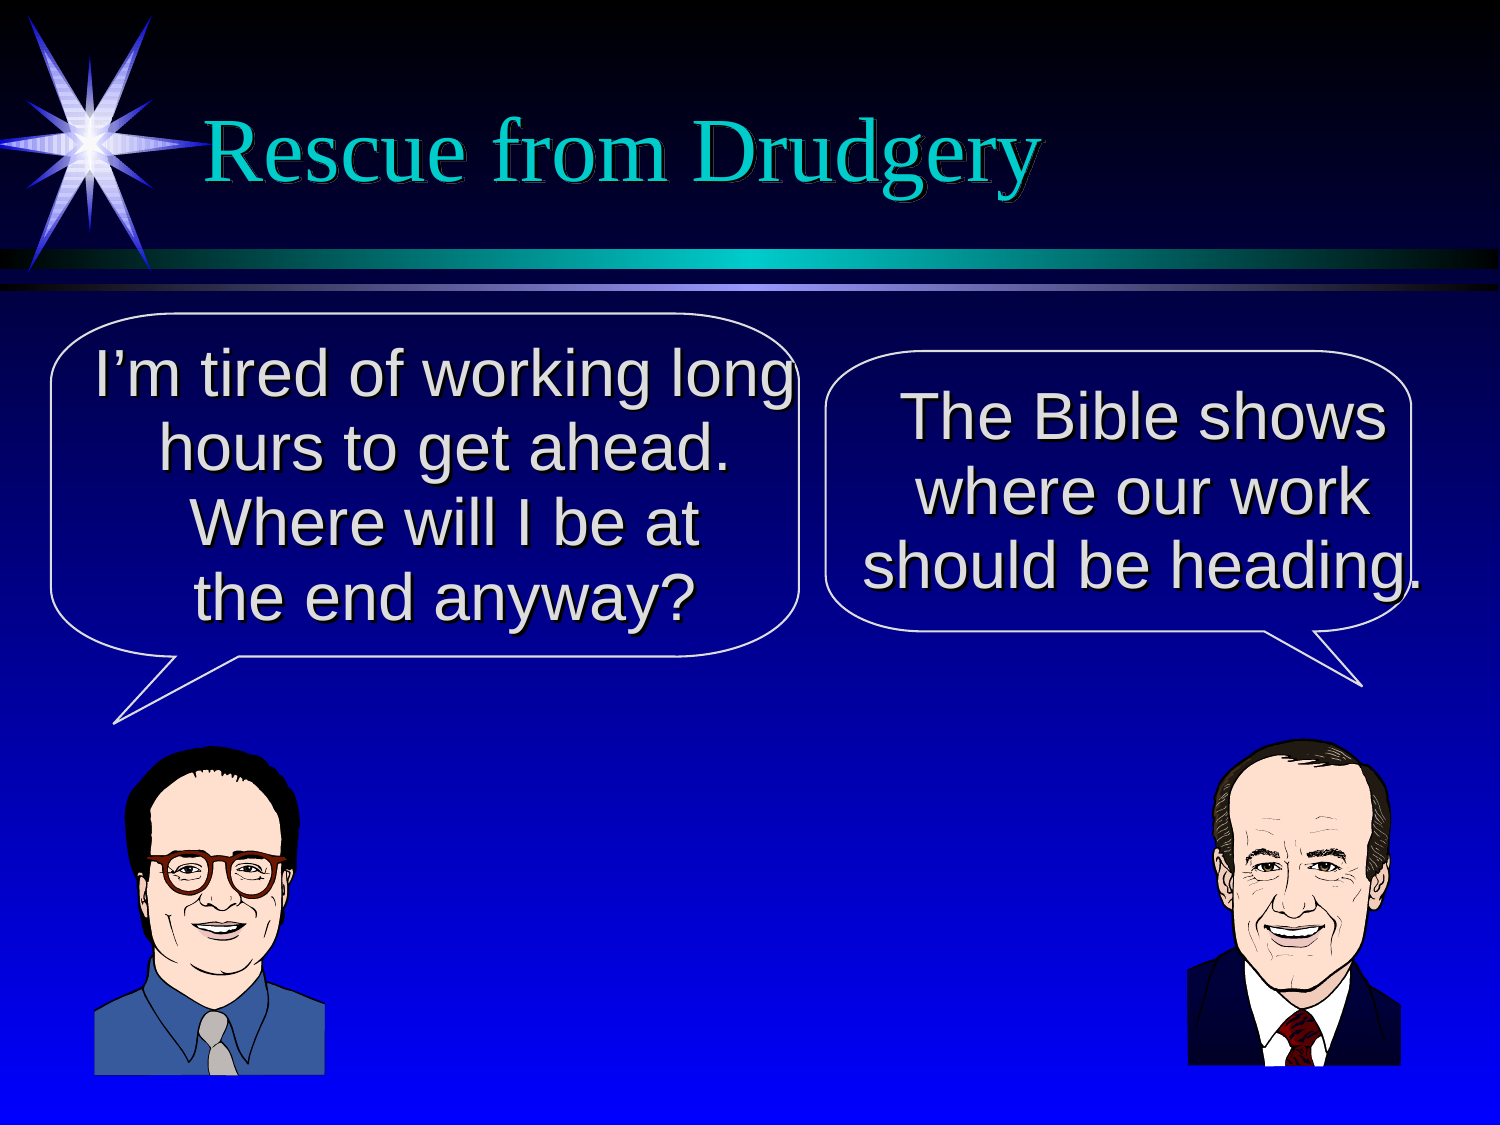

# Rescue from Drudgery
I’m tired of working long
hours to get ahead.
Where will I be at
the end anyway?
The Bible shows
where our work
should be heading.